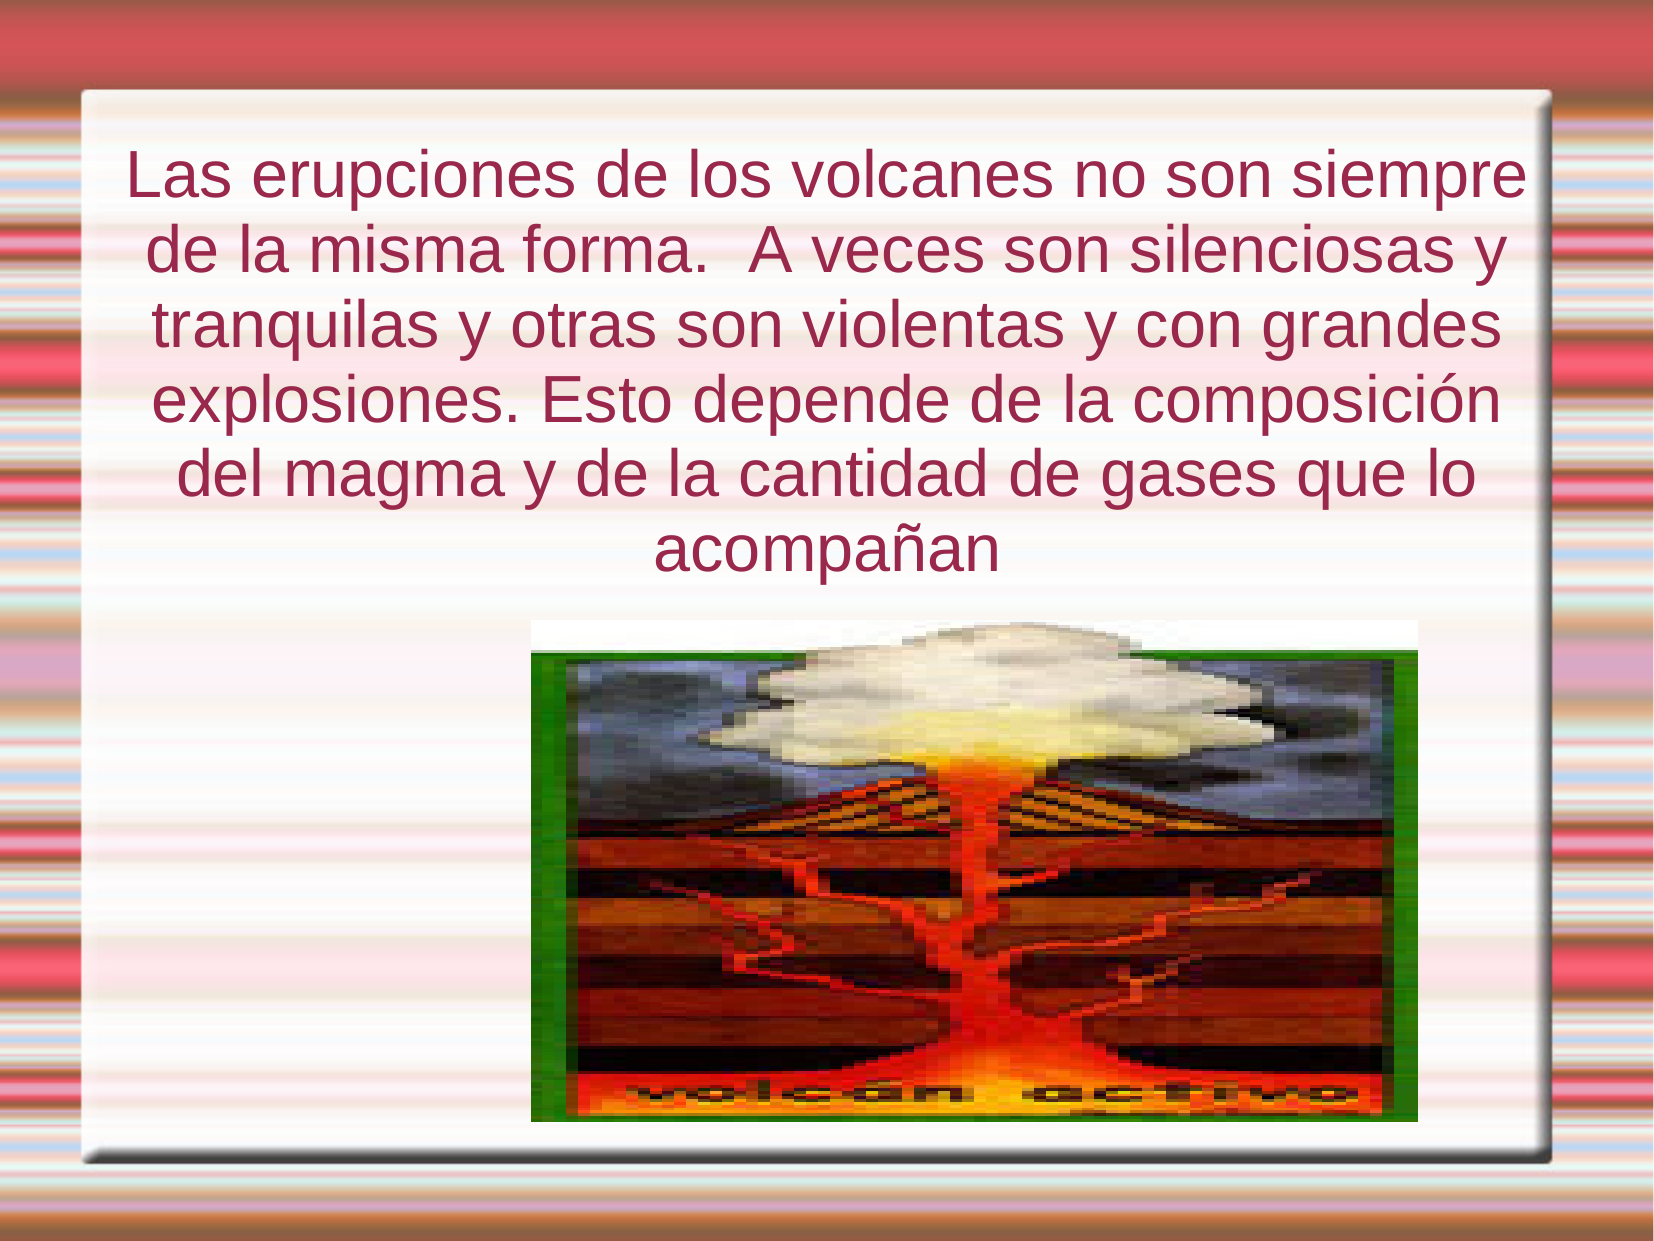

# Las erupciones de los volcanes no son siempre de la misma forma. A veces son silenciosas y tranquilas y otras son violentas y con grandes explosiones. Esto depende de la composición del magma y de la cantidad de gases que lo acompañan